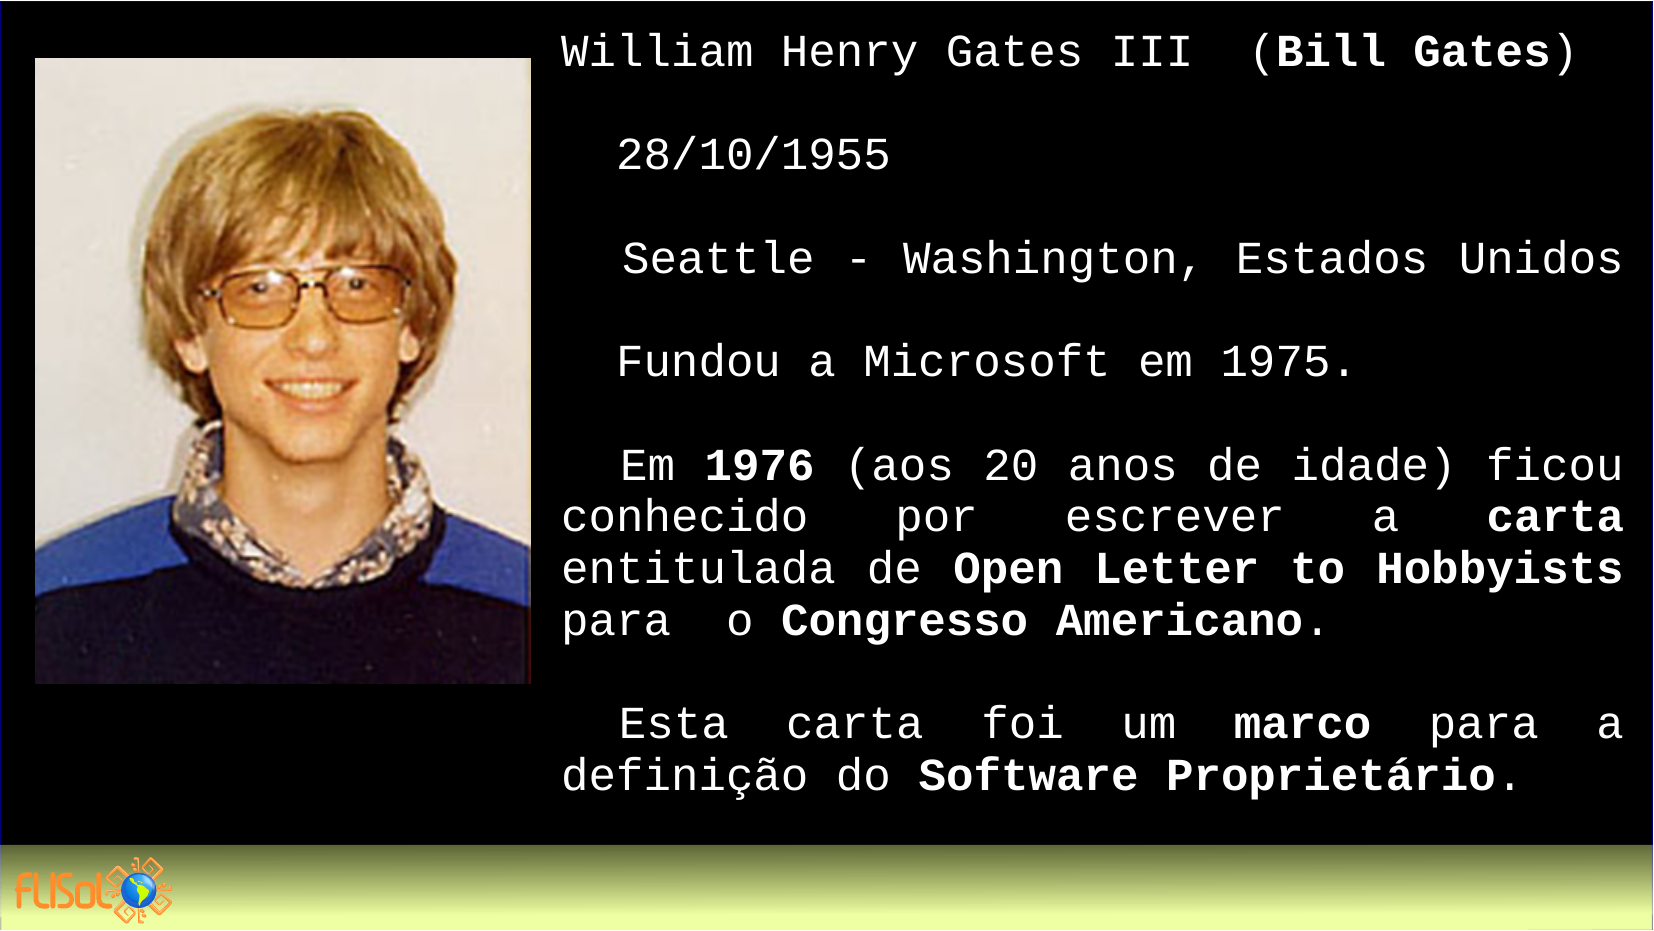

William Henry Gates III (Bill Gates)
 28/10/1955
 Seattle - Washington, Estados Unidos
 Fundou a Microsoft em 1975.
 Em 1976 (aos 20 anos de idade) ficou conhecido por escrever a carta entitulada de Open Letter to Hobbyists para o Congresso Americano.
 Esta carta foi um marco para a definição do Software Proprietário.